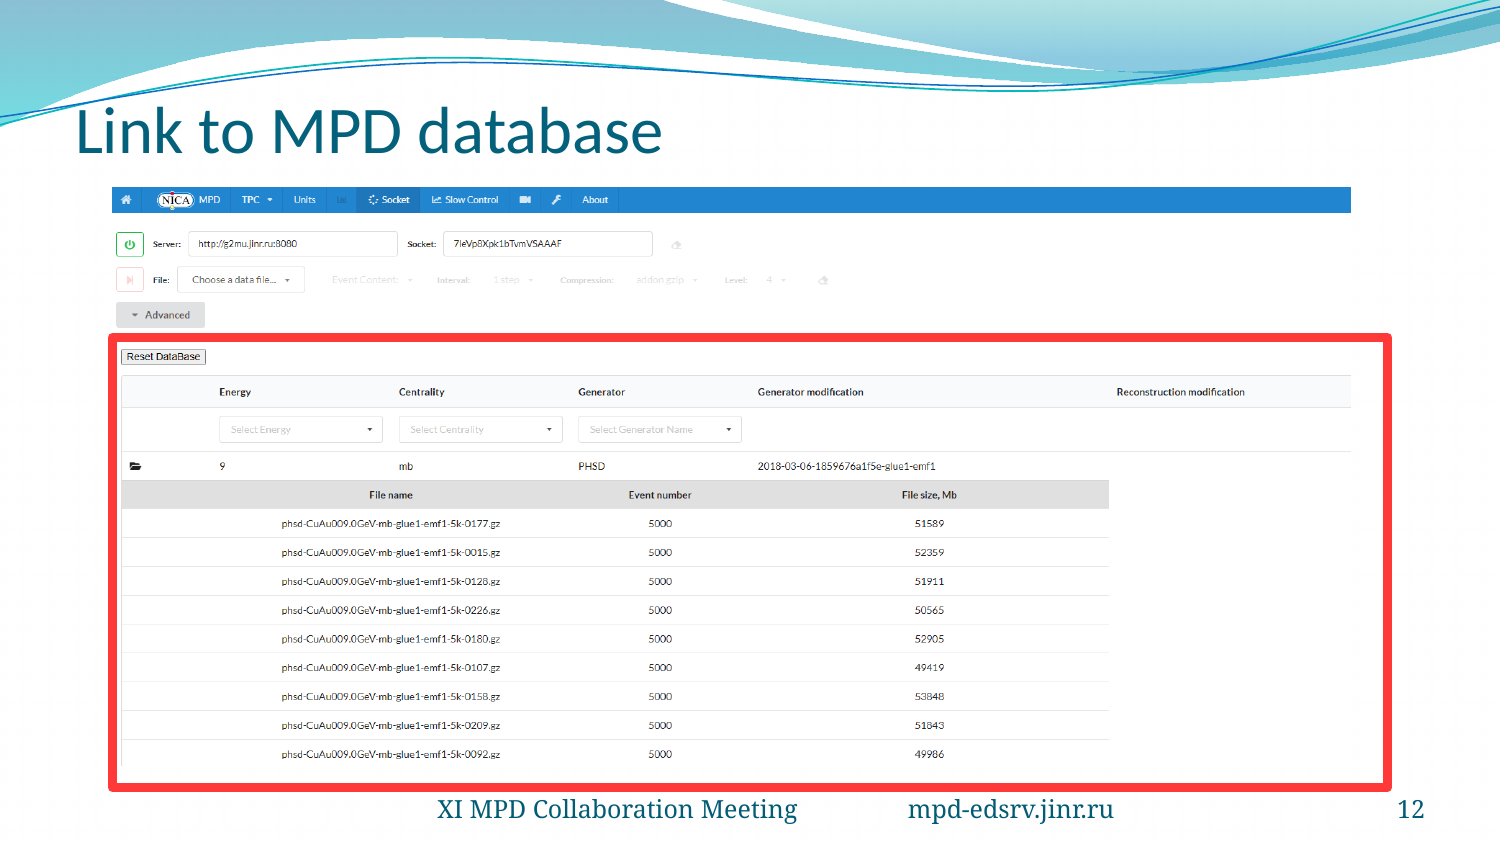

# Link to MPD database
XI MPD Collaboration Meeting mpd-edsrv.jinr.ru
12